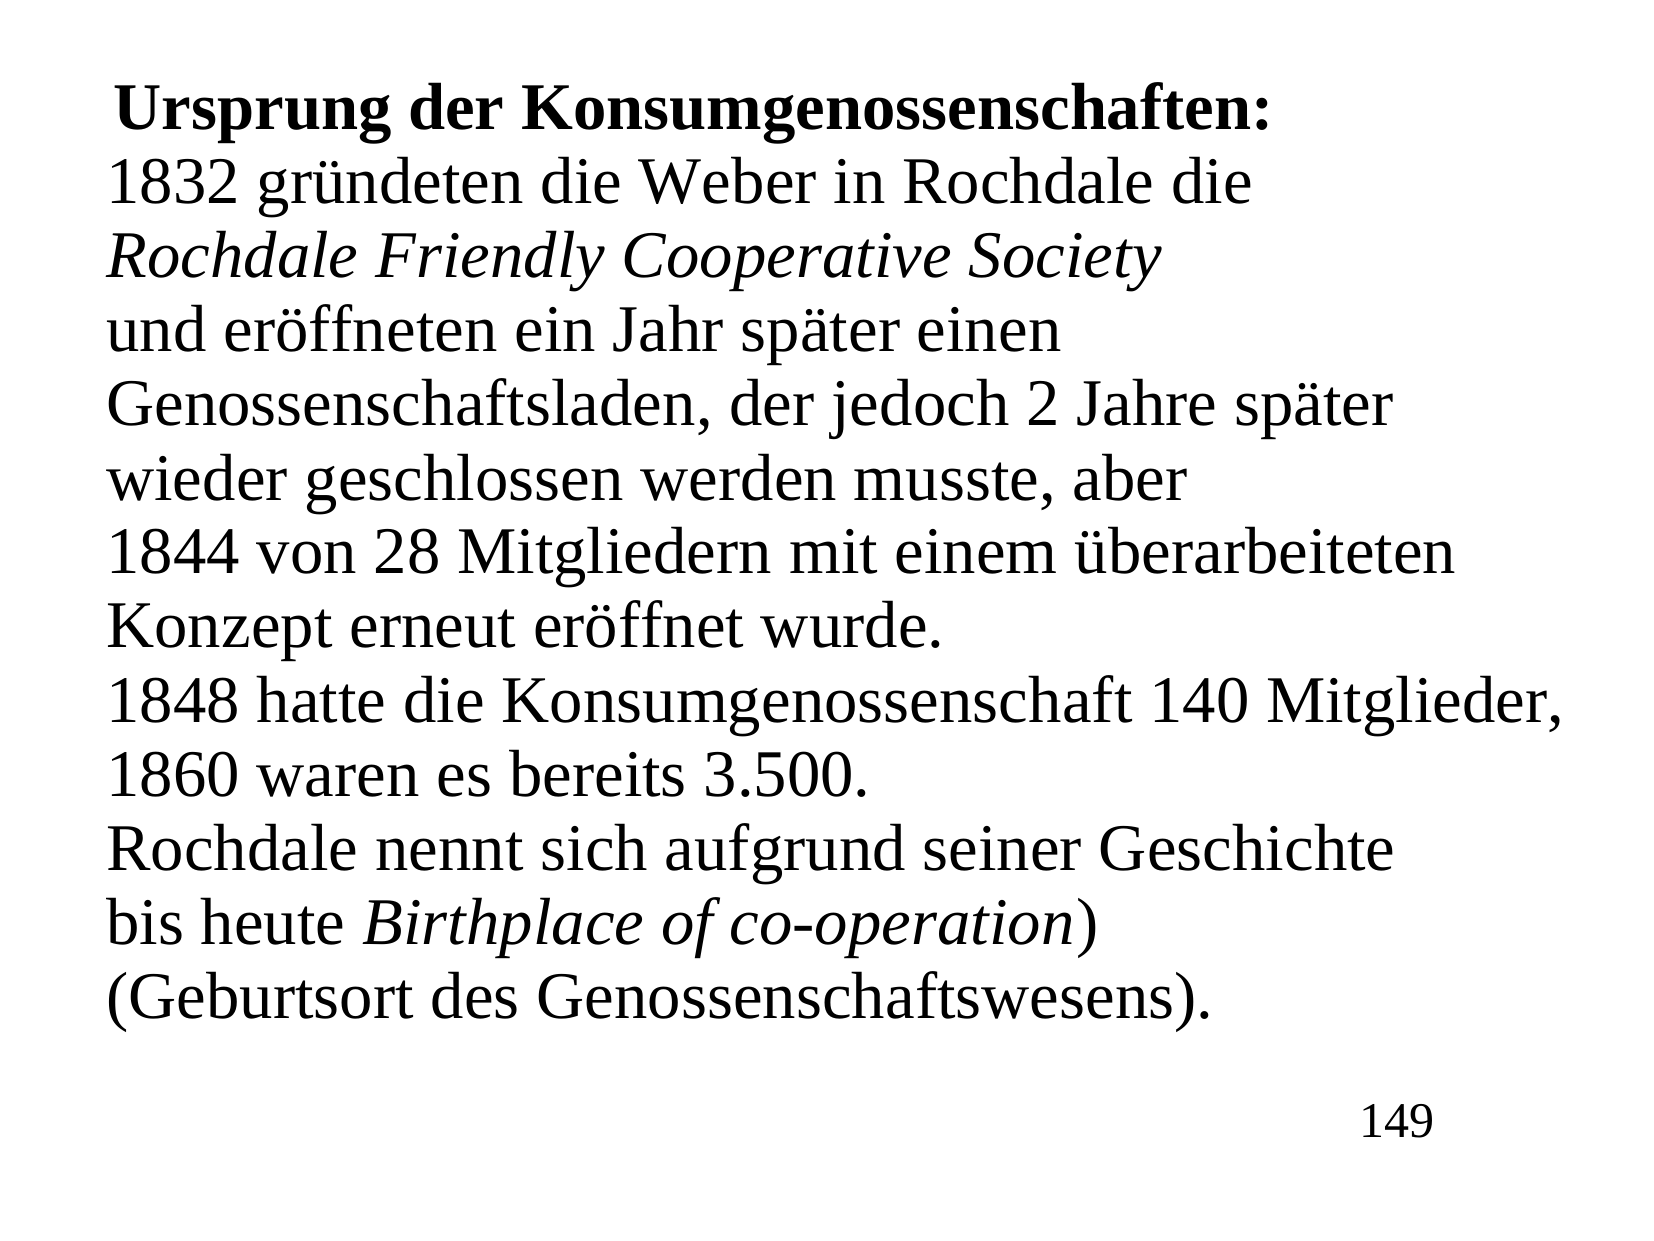

Ursprung der Konsumgenossenschaften:
1832 gründeten die Weber in Rochdale die
Rochdale Friendly Cooperative Society
und eröffneten ein Jahr später einen
Genossenschaftsladen, der jedoch 2 Jahre später wieder geschlossen werden musste, aber
1844 von 28 Mitgliedern mit einem überarbeiteten Konzept erneut eröffnet wurde.
1848 hatte die Konsumgenossenschaft 140 Mitglieder,
1860 waren es bereits 3.500.
Rochdale nennt sich aufgrund seiner Geschichte
bis heute Birthplace of co-operation)
(Geburtsort des Genossenschaftswesens).